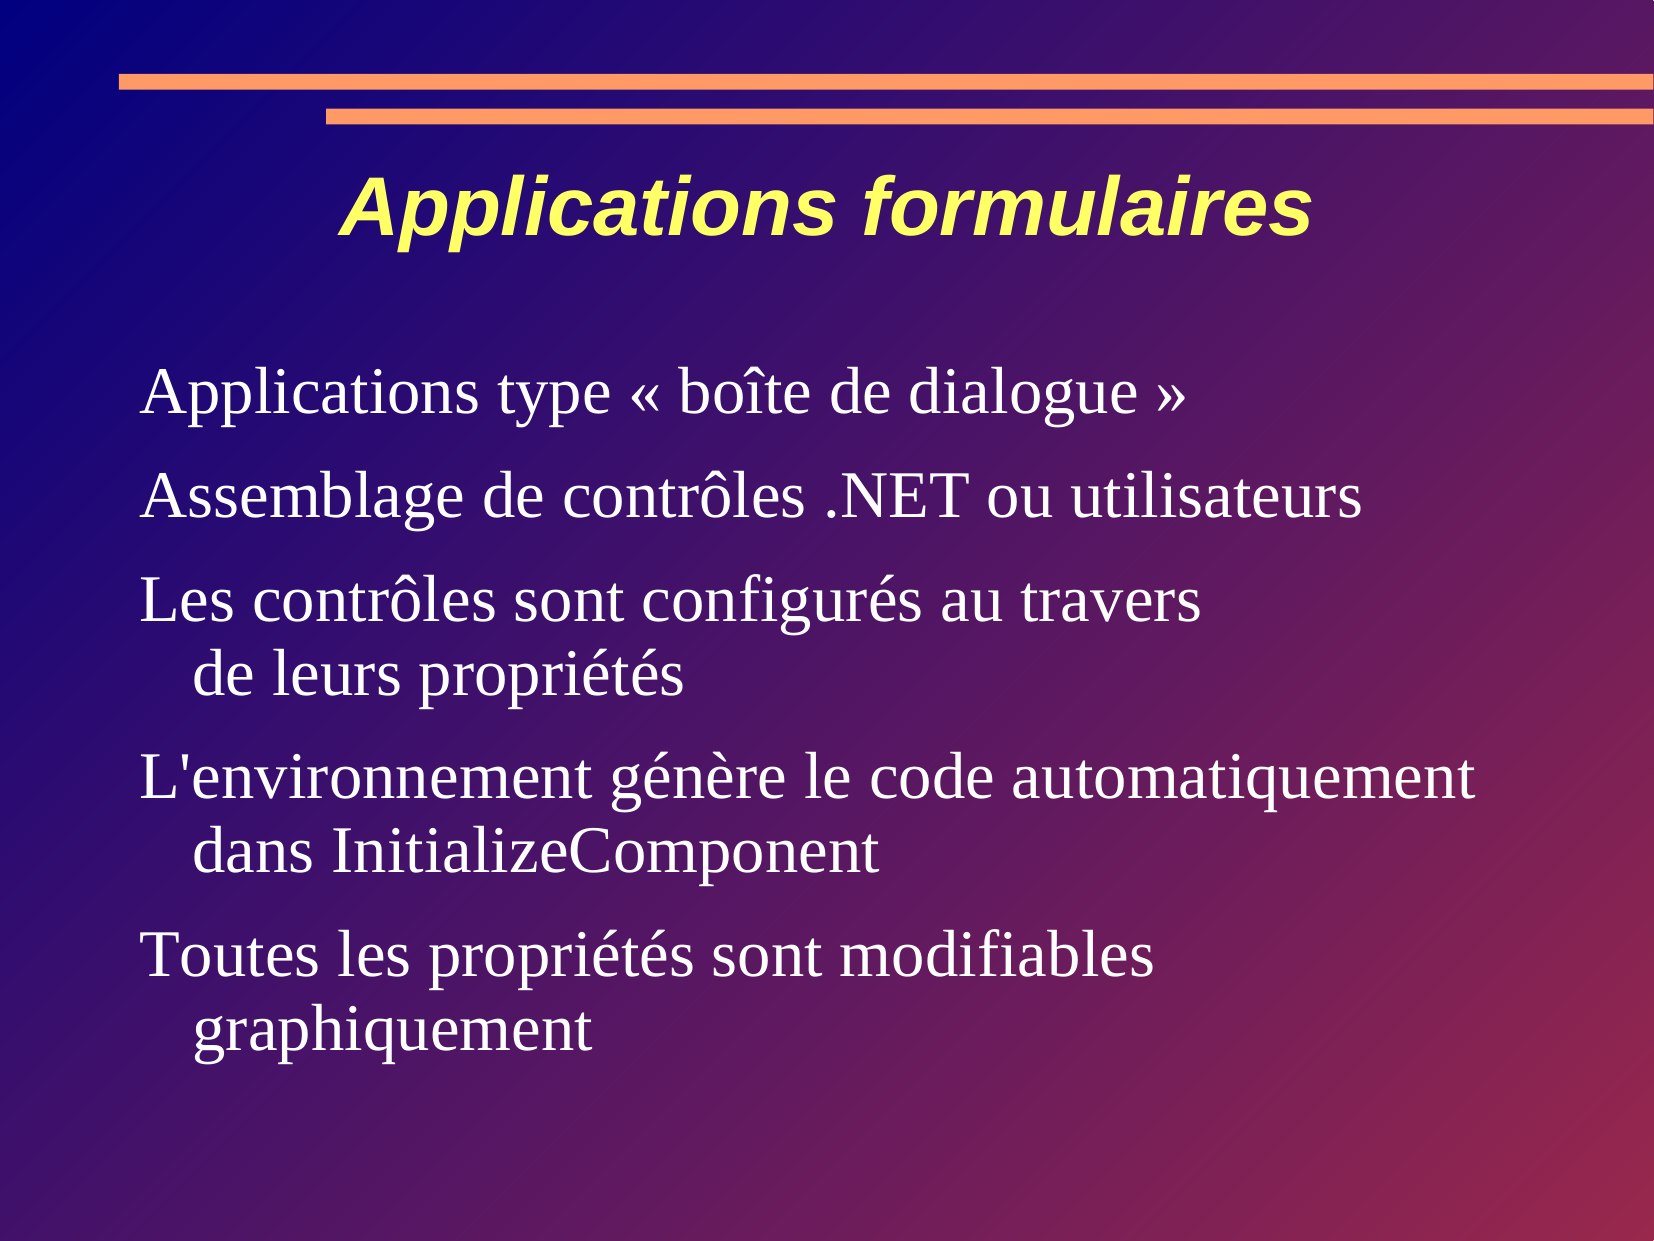

# Applications formulaires
Applications type « boîte de dialogue »
Assemblage de contrôles .NET ou utilisateurs
Les contrôles sont configurés au travers
de leurs propriétés
L'environnement génère le code automatiquement dans InitializeComponent
Toutes les propriétés sont modifiables graphiquement